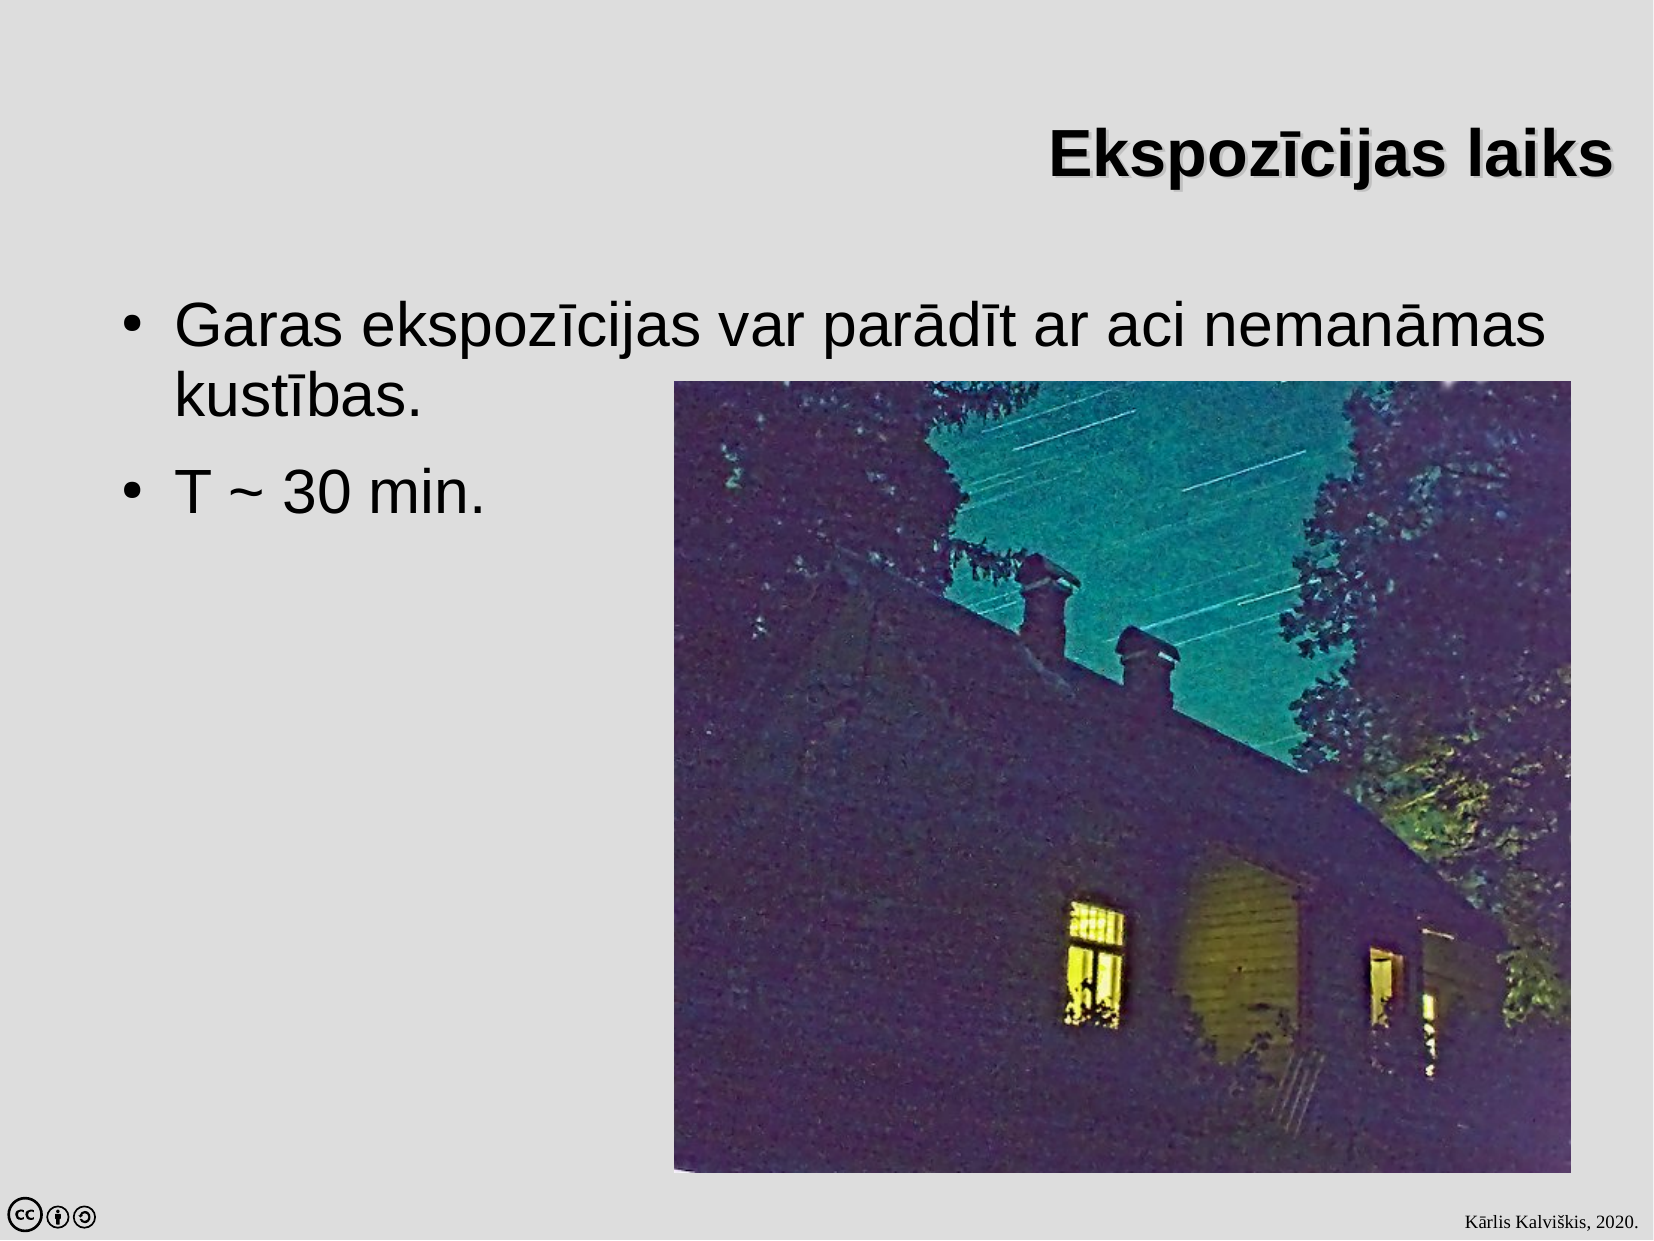

# Ekspozīcijas laiks
Garas ekspozīcijas var parādīt ar aci nemanāmas kustības.
T ~ 30 min.